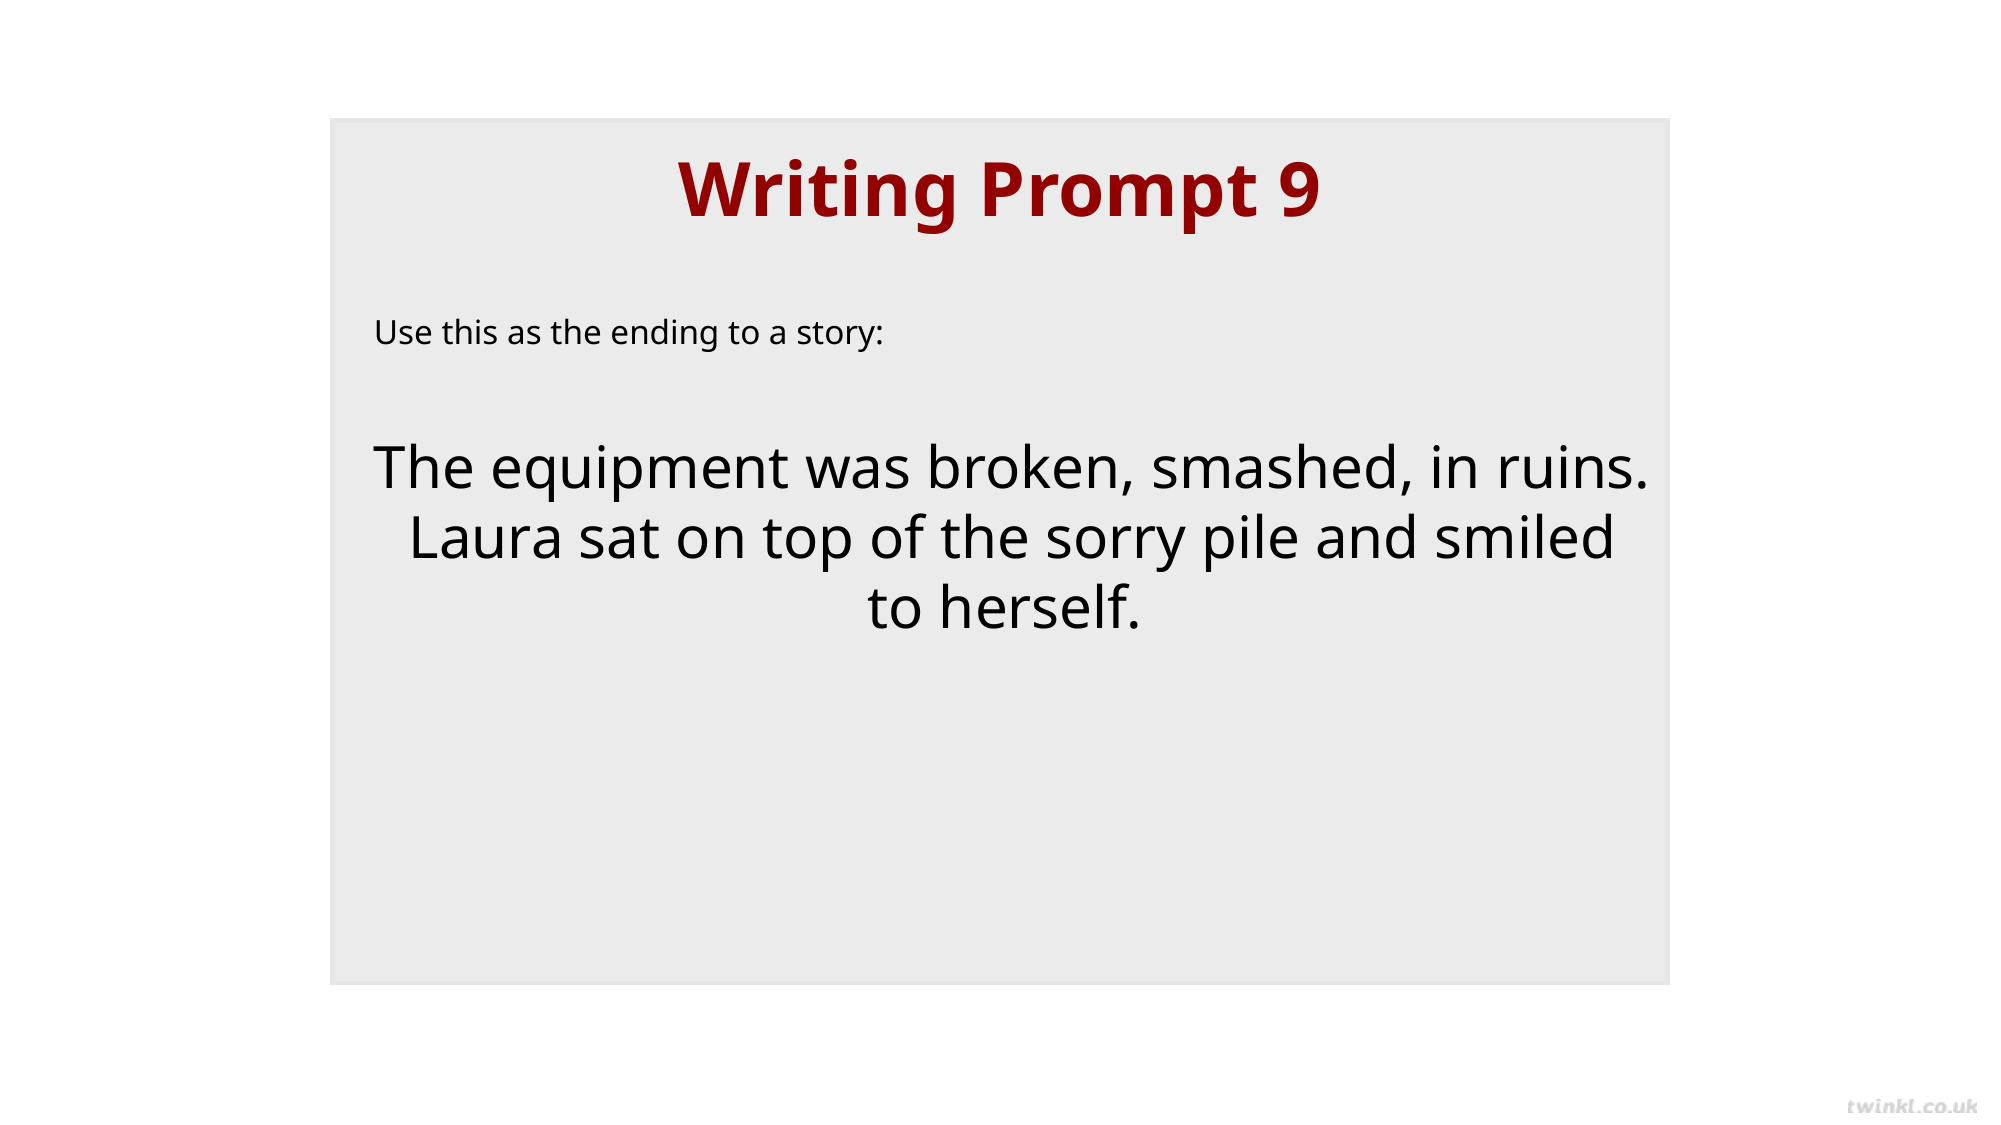

Writing Prompt 9
Use this as the ending to a story:
The equipment was broken, smashed, in ruins. Laura sat on top of the sorry pile and smiled
to herself.